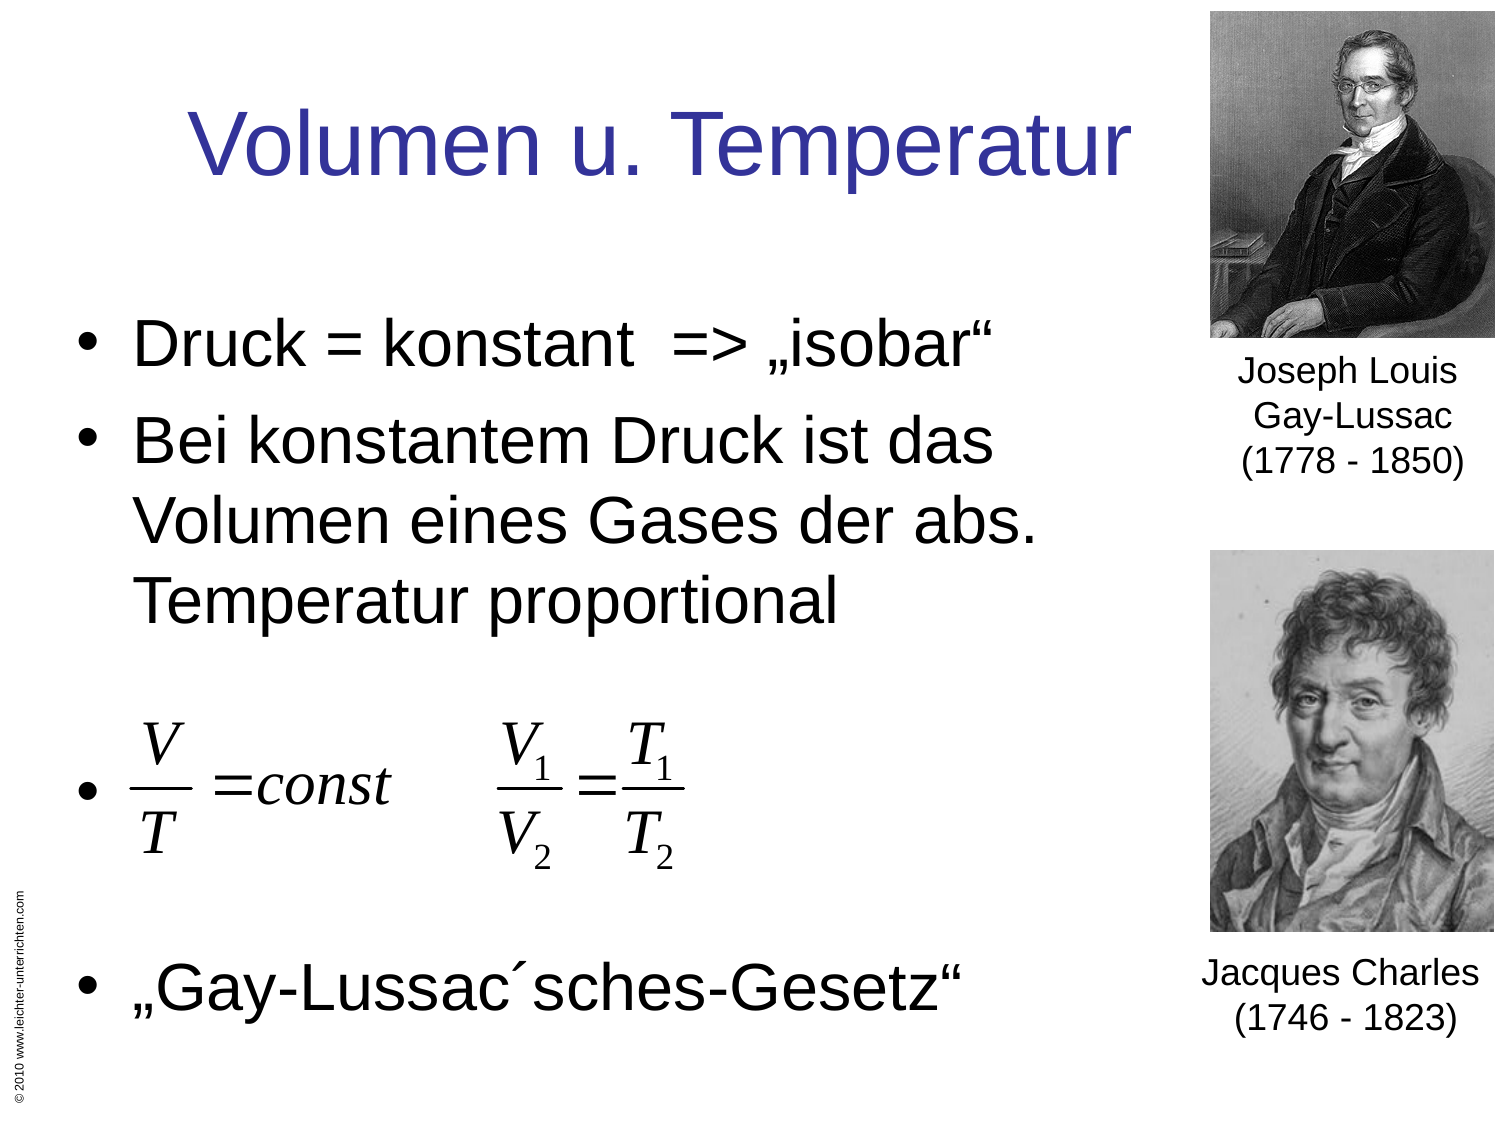

# Volumen u. Temperatur
Druck = konstant => „isobar“
Bei konstantem Druck ist das
Volumen eines Gases der abs.
Temperatur proportional
„Gay-Lussac´sches-Gesetz“
Joseph Louis
Gay-Lussac
(1778 - 1850)
Jacques Charles
(1746 - 1823)